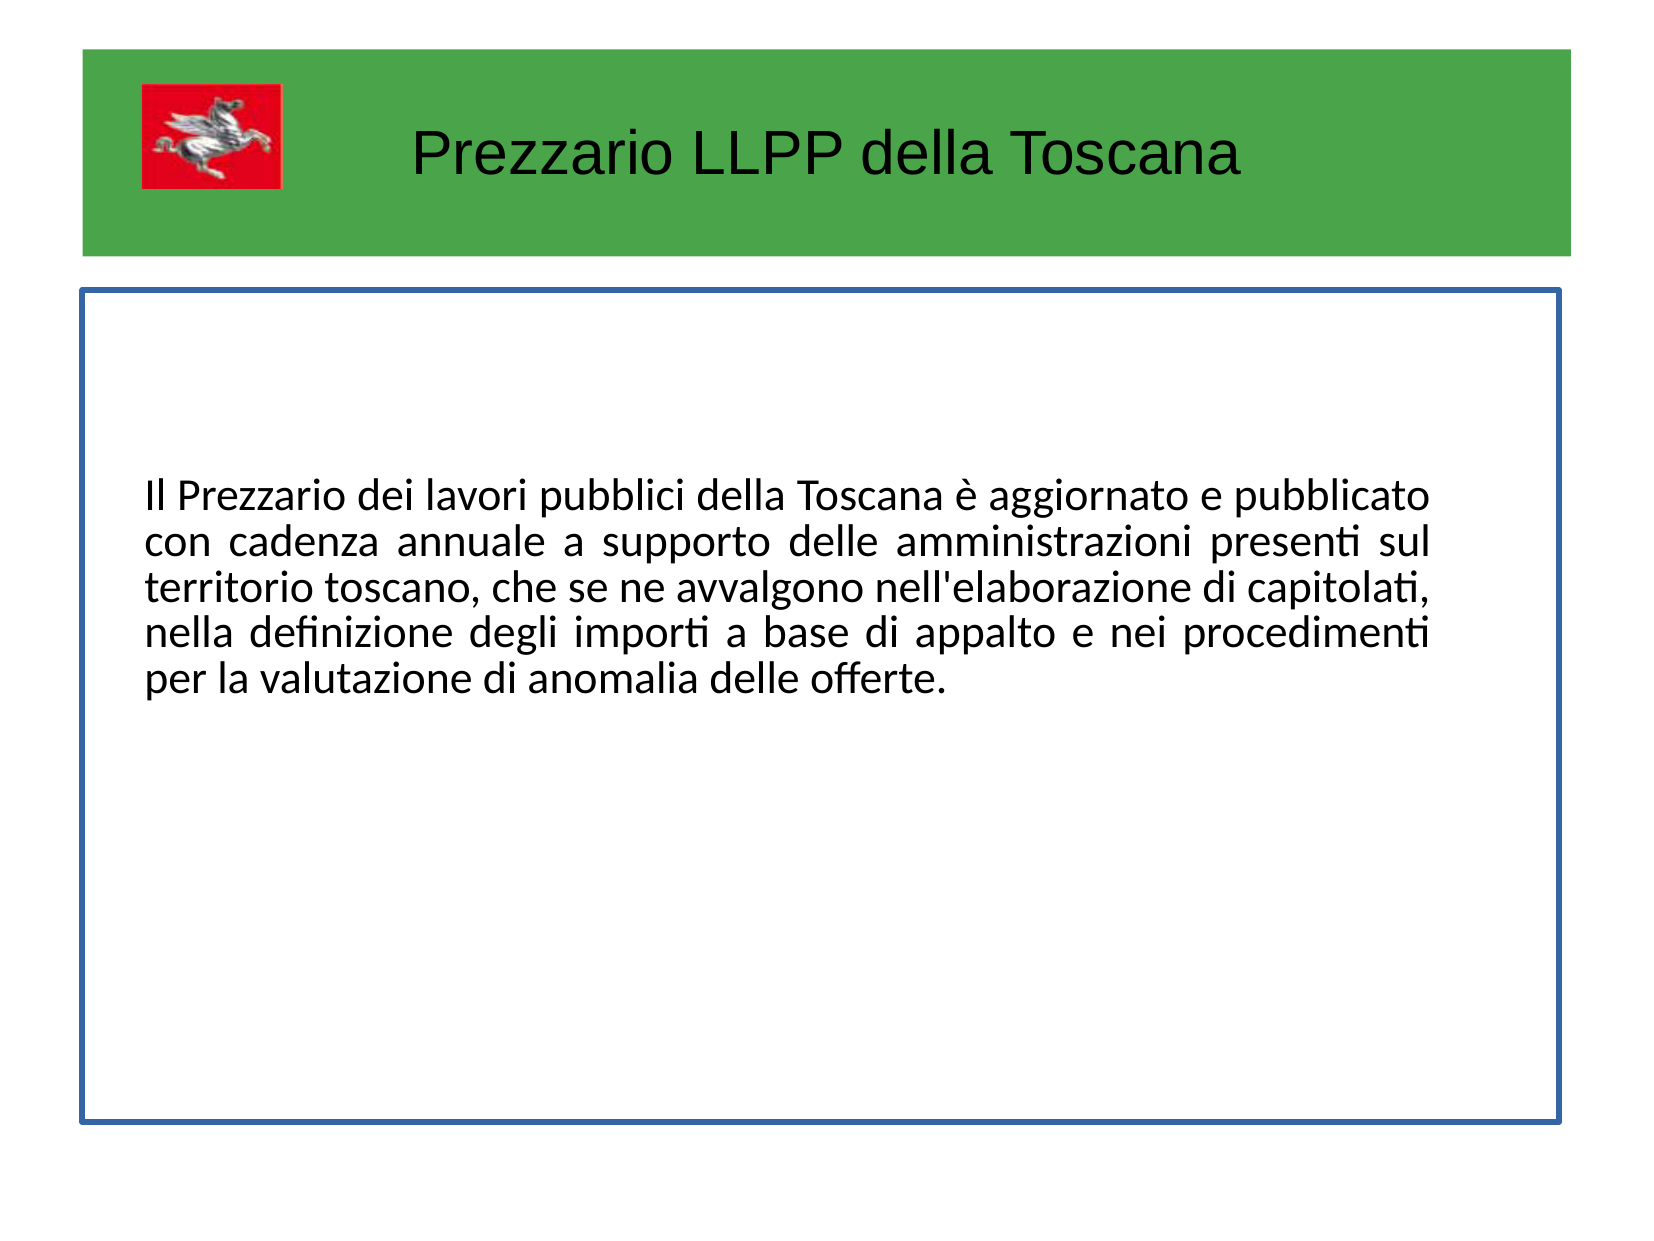

# Prezzario LLPP della Toscana
Il Prezzario dei lavori pubblici della Toscana è aggiornato e pubblicato con cadenza annuale a supporto delle amministrazioni presenti sul territorio toscano, che se ne avvalgono nell'elaborazione di capitolati, nella definizione degli importi a base di appalto e nei procedimenti per la valutazione di anomalia delle offerte.